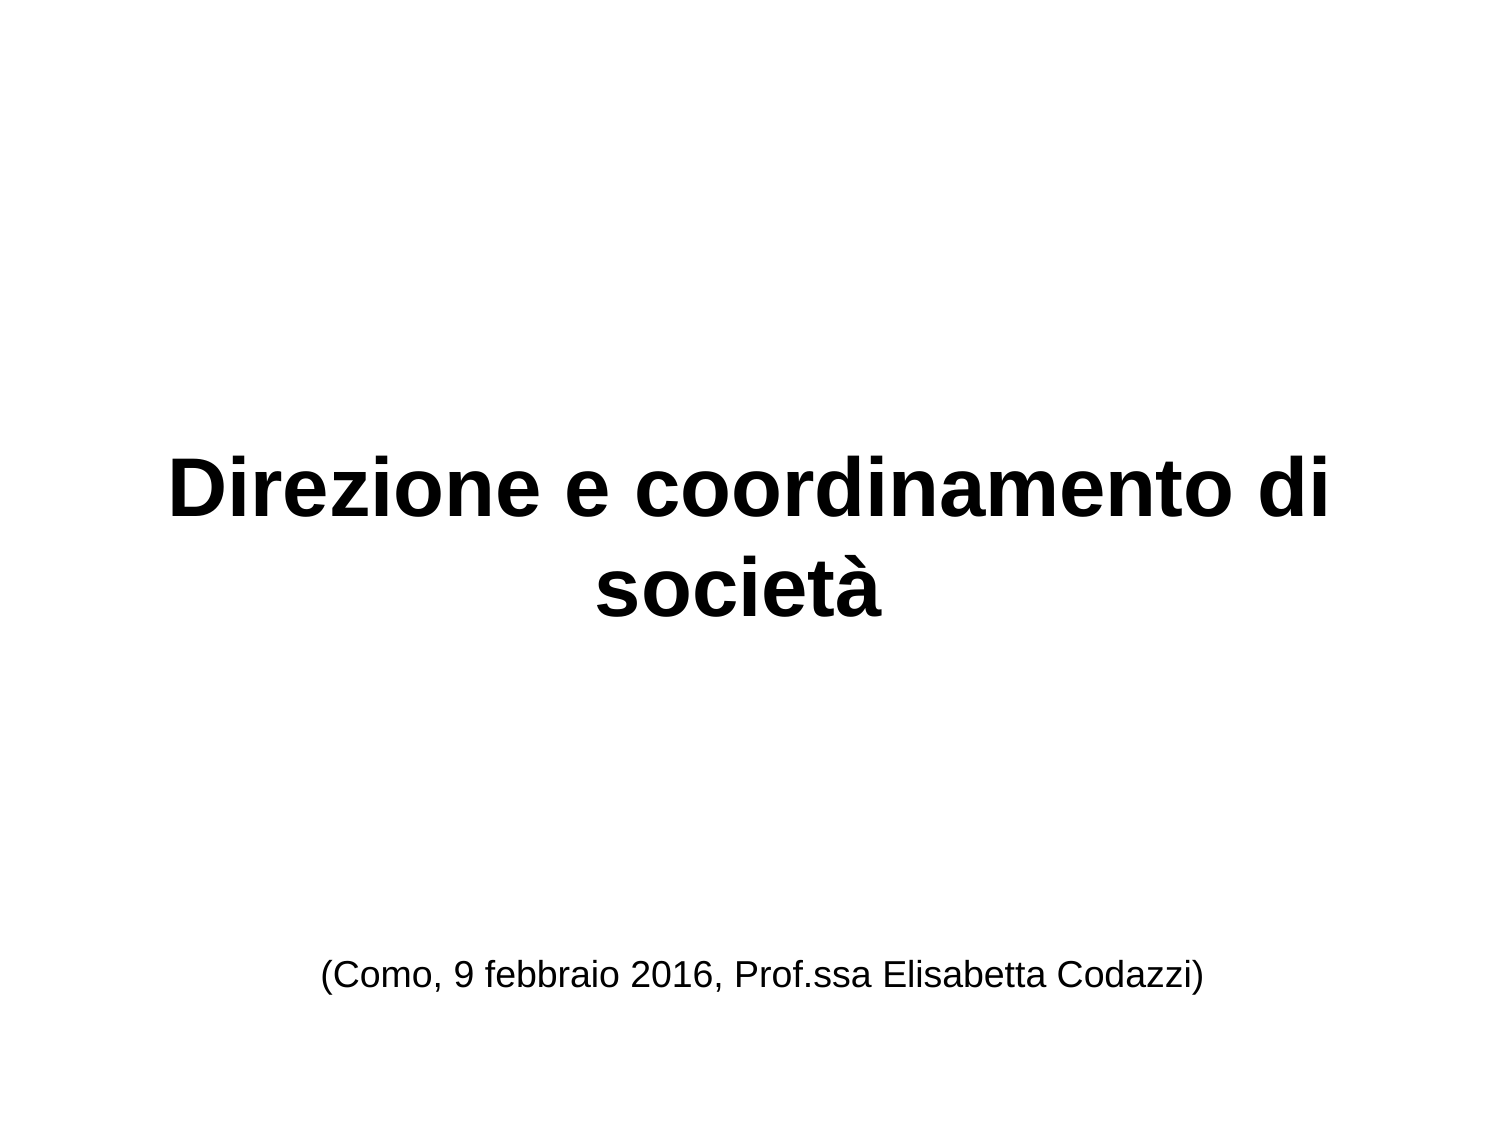

# Direzione e coordinamento di società
(Como, 9 febbraio 2016, Prof.ssa Elisabetta Codazzi)